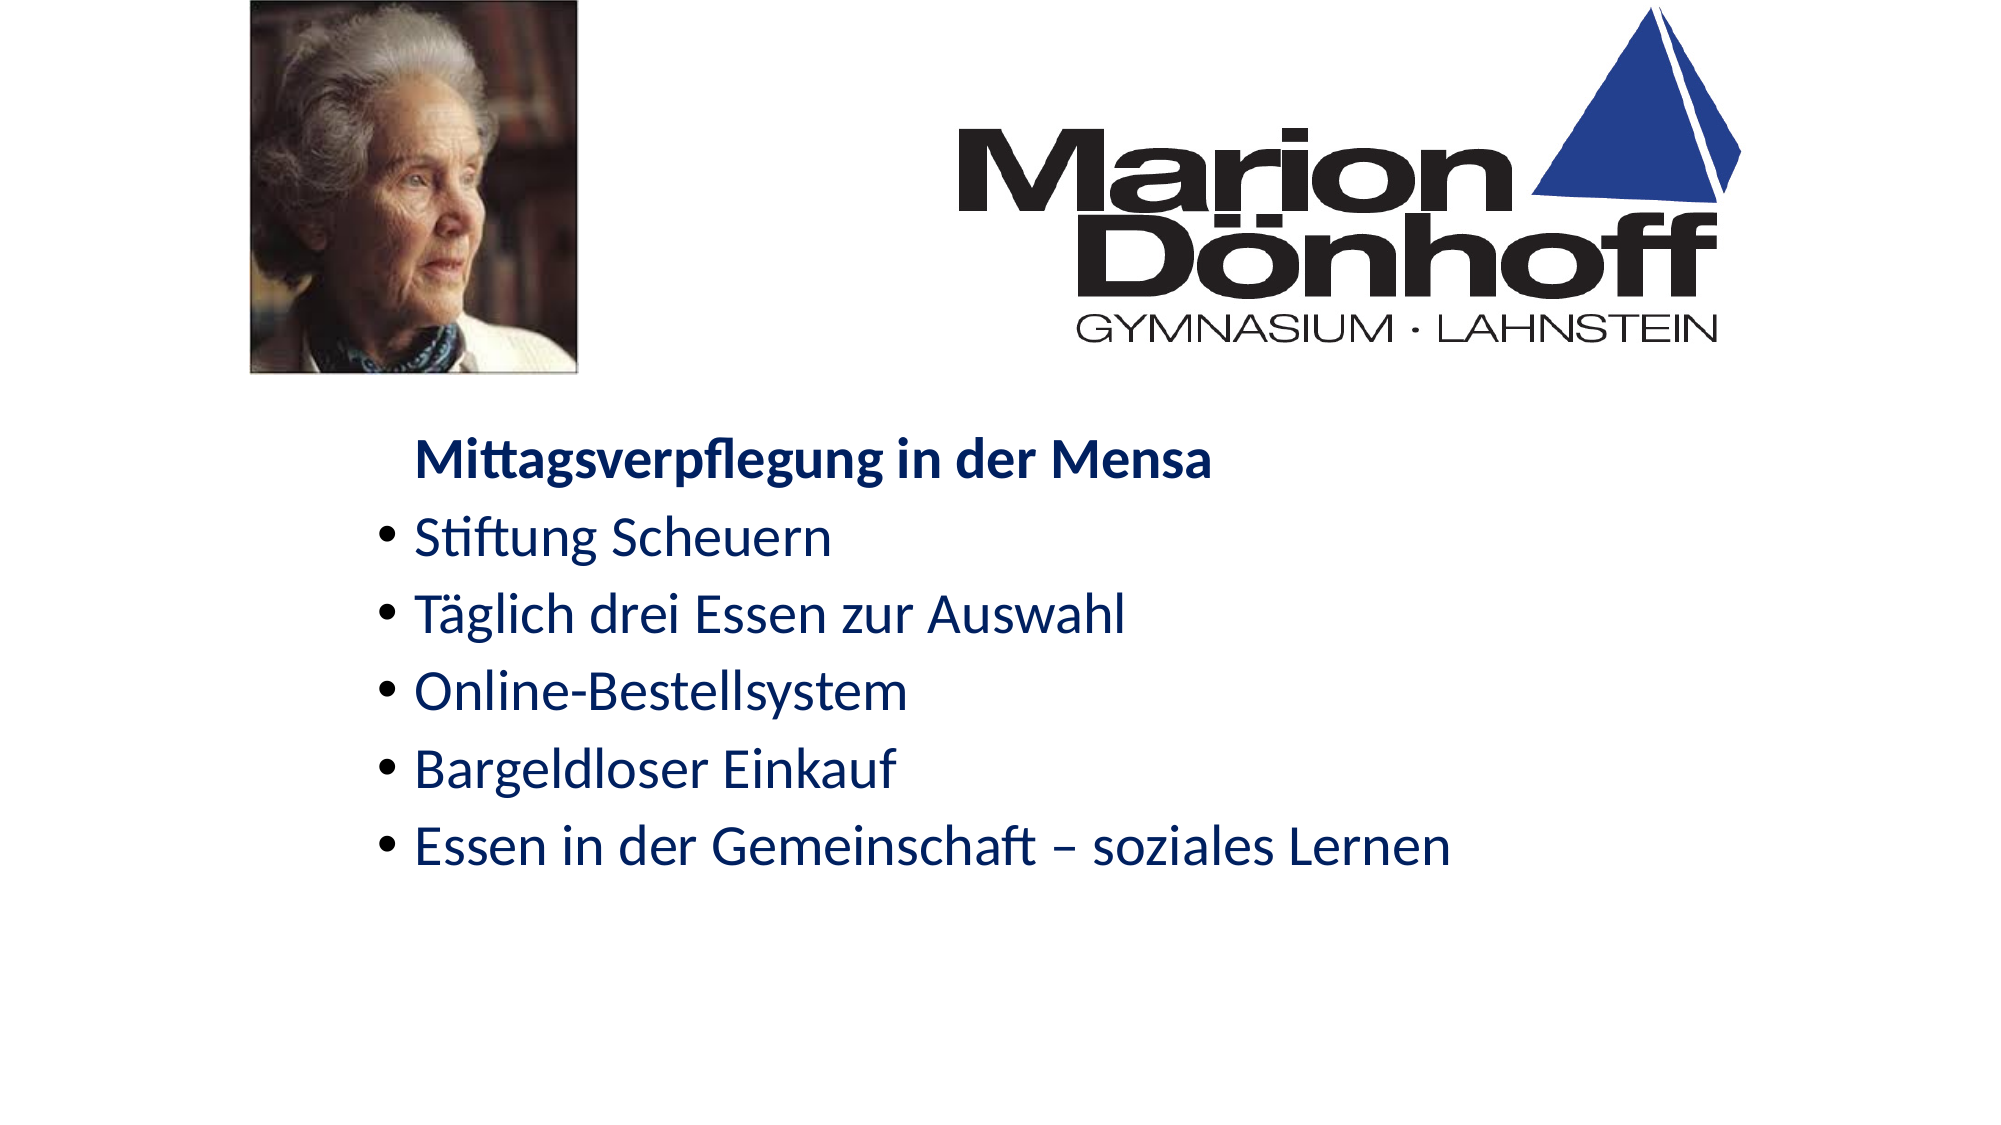

#
Mittagsverpflegung in der Mensa
Stiftung Scheuern
Täglich drei Essen zur Auswahl
Online-Bestellsystem
Bargeldloser Einkauf
Essen in der Gemeinschaft – soziales Lernen